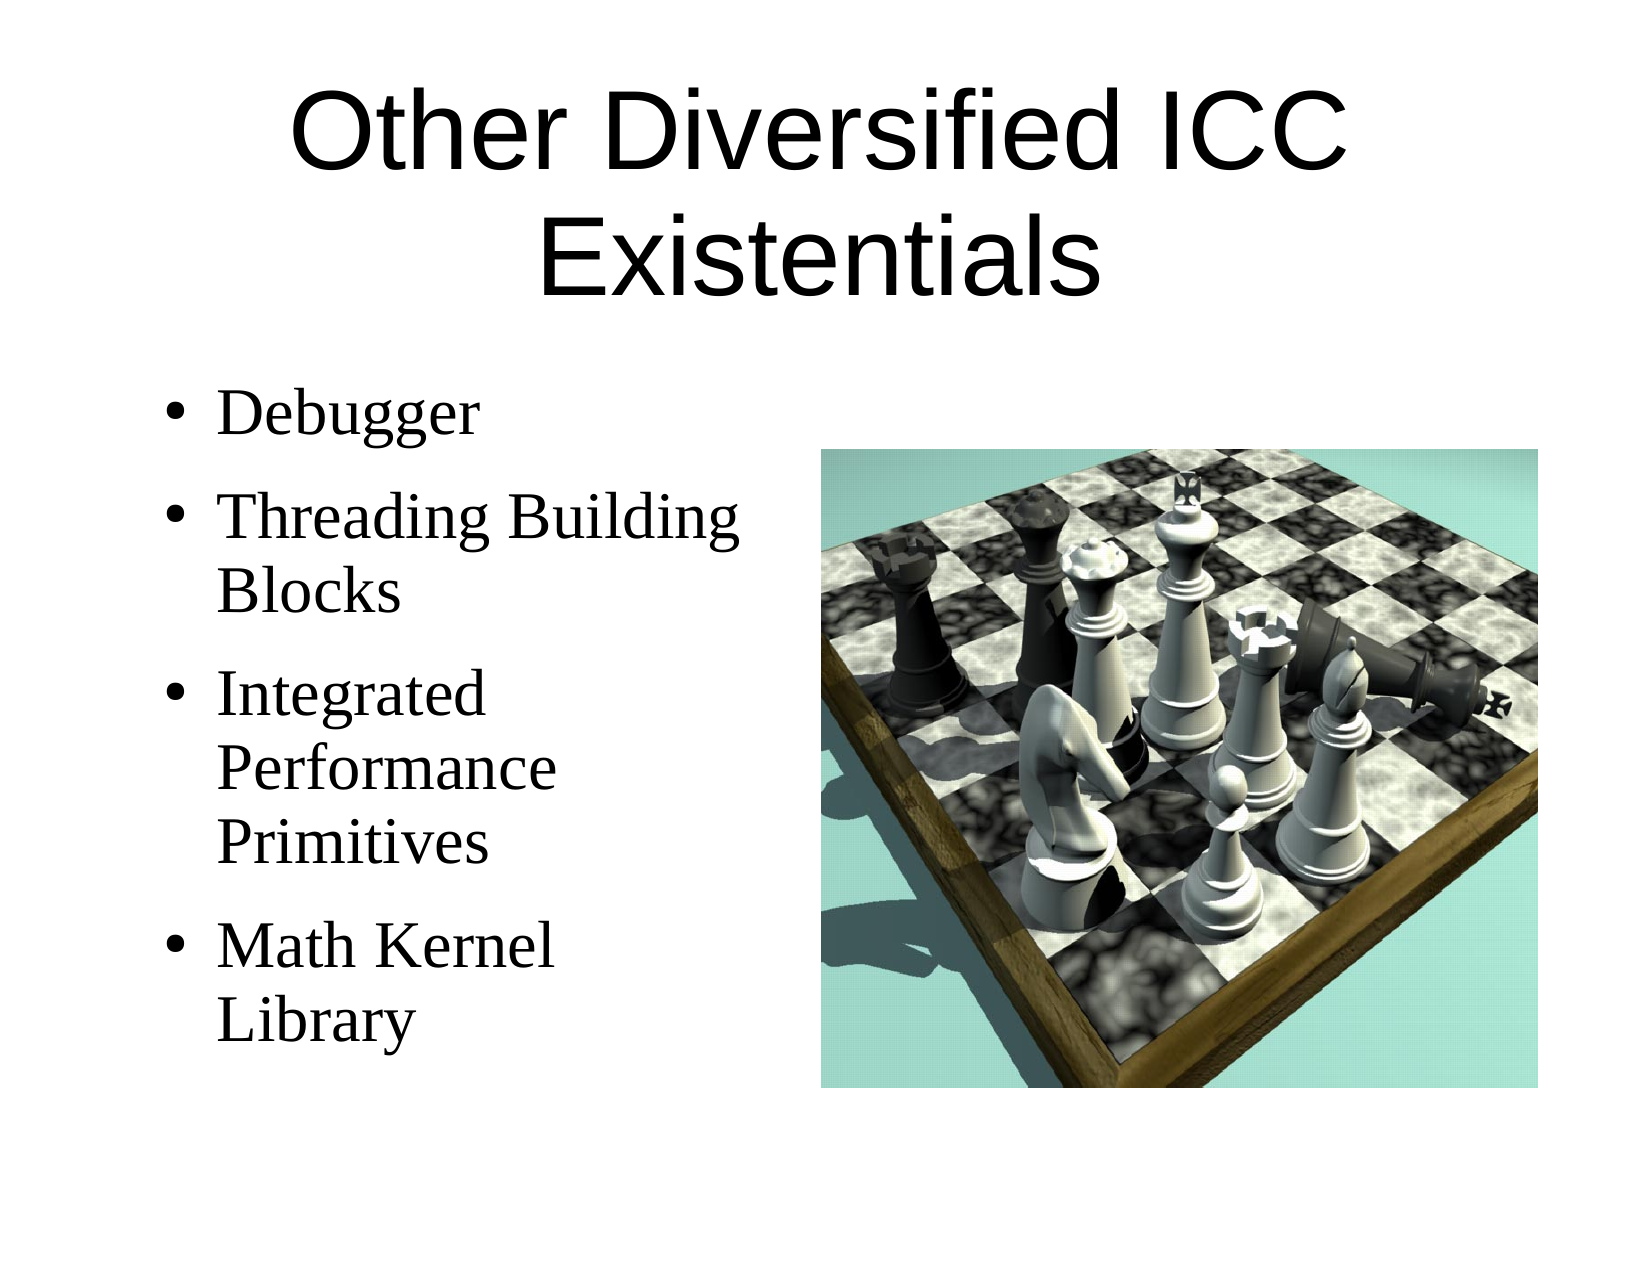

# Other Diversified ICC Existentials
Debugger
Threading Building Blocks
Integrated Performance Primitives
Math Kernel Library